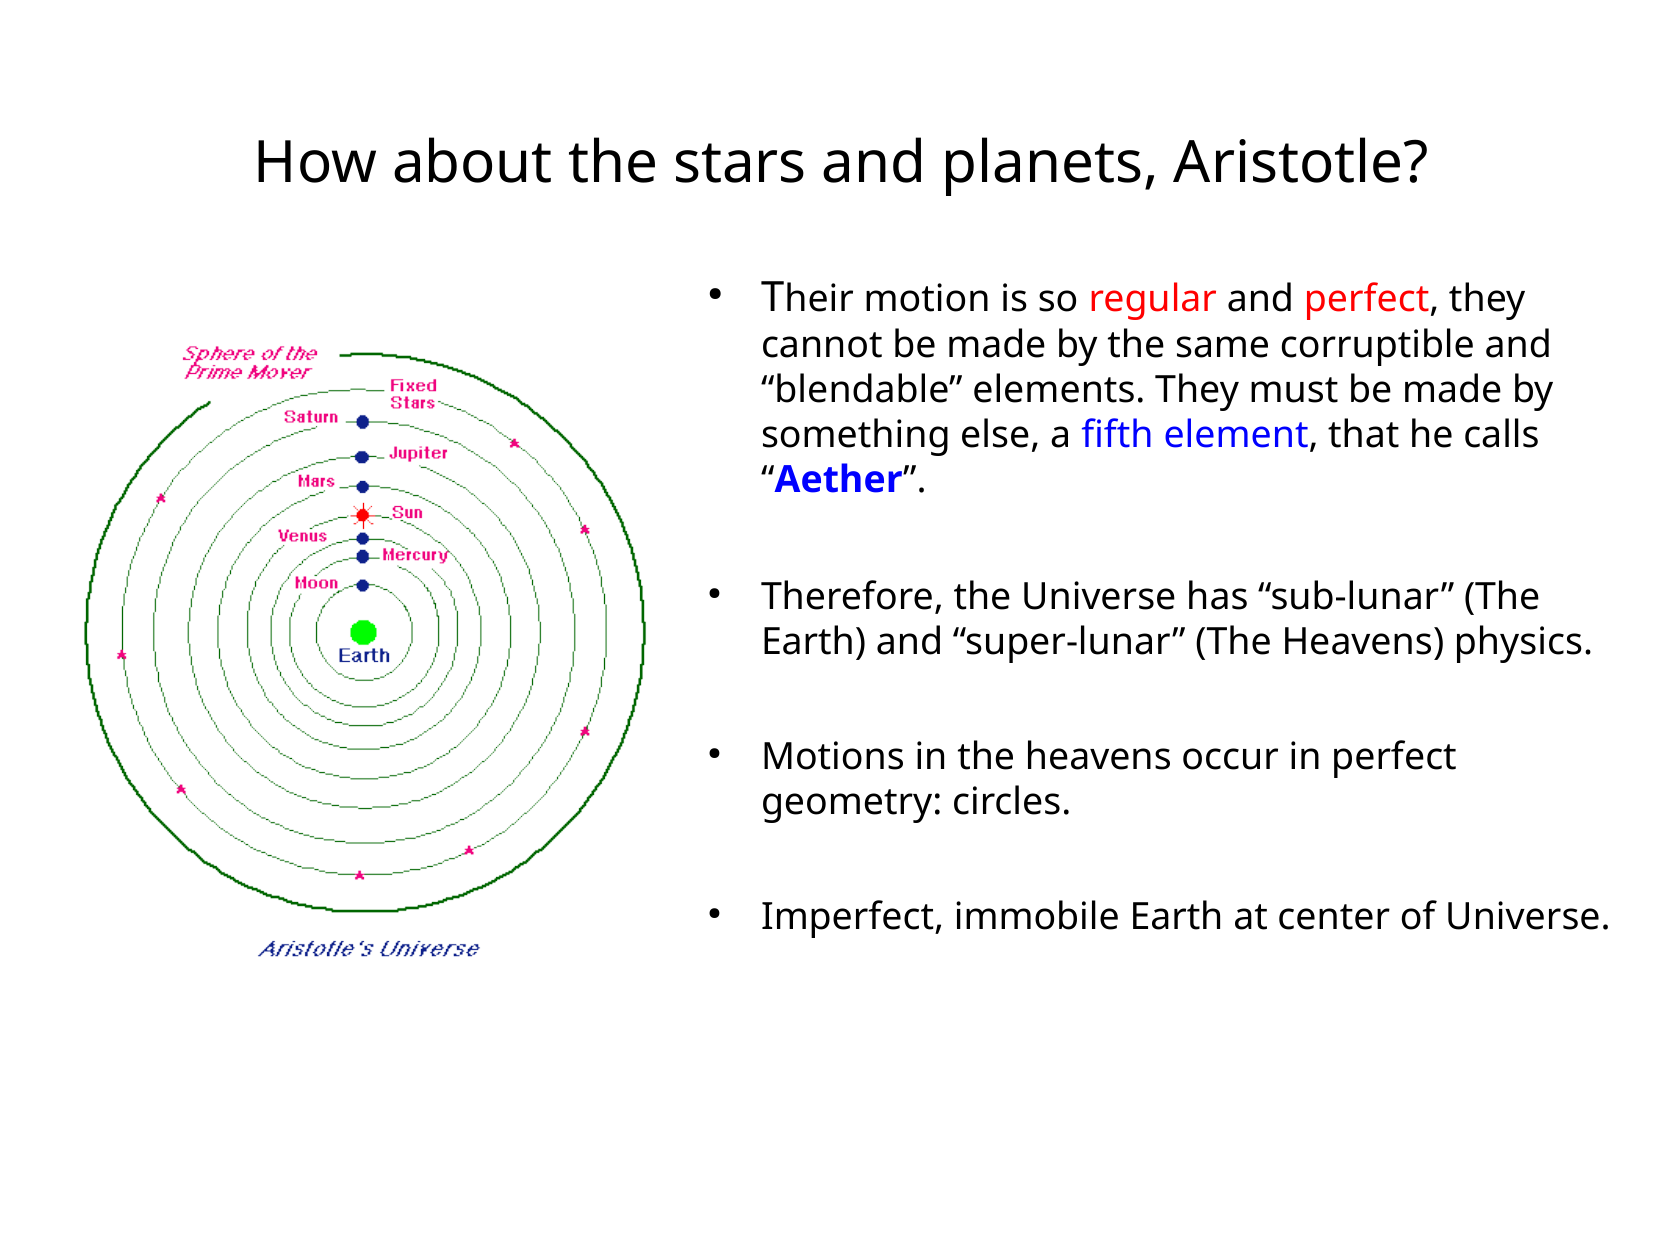

# How about the stars and planets, Aristotle?
Their motion is so regular and perfect, they cannot be made by the same corruptible and “blendable” elements. They must be made by something else, a fifth element, that he calls “Aether”.
Therefore, the Universe has “sub-lunar” (The Earth) and “super-lunar” (The Heavens) physics.
Motions in the heavens occur in perfect geometry: circles.
Imperfect, immobile Earth at center of Universe.